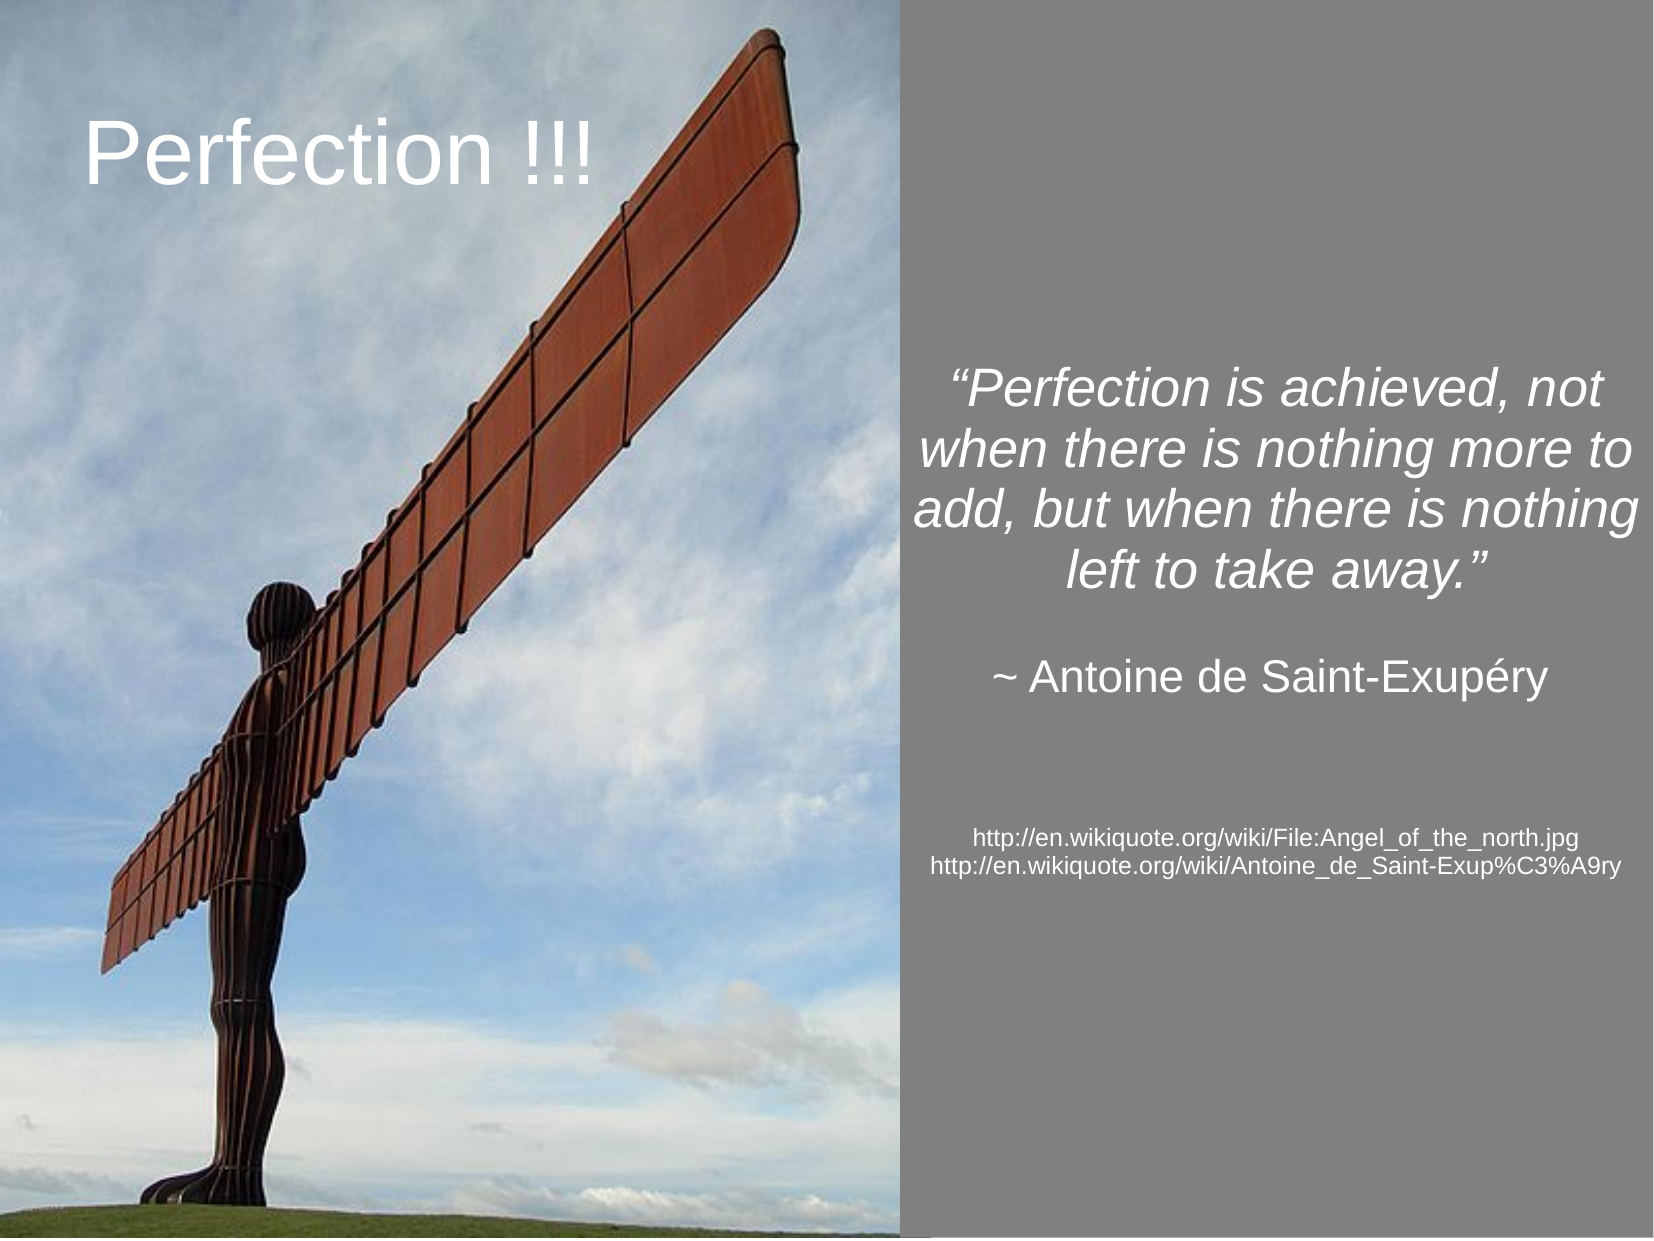

“Perfection is achieved, not when there is nothing more to add, but when there is nothing left to take away.”
~ Antoine de Saint-Exupéry
http://en.wikiquote.org/wiki/File:Angel_of_the_north.jpg http://en.wikiquote.org/wiki/Antoine_de_Saint-Exup%C3%A9ry
# Perfection !!!